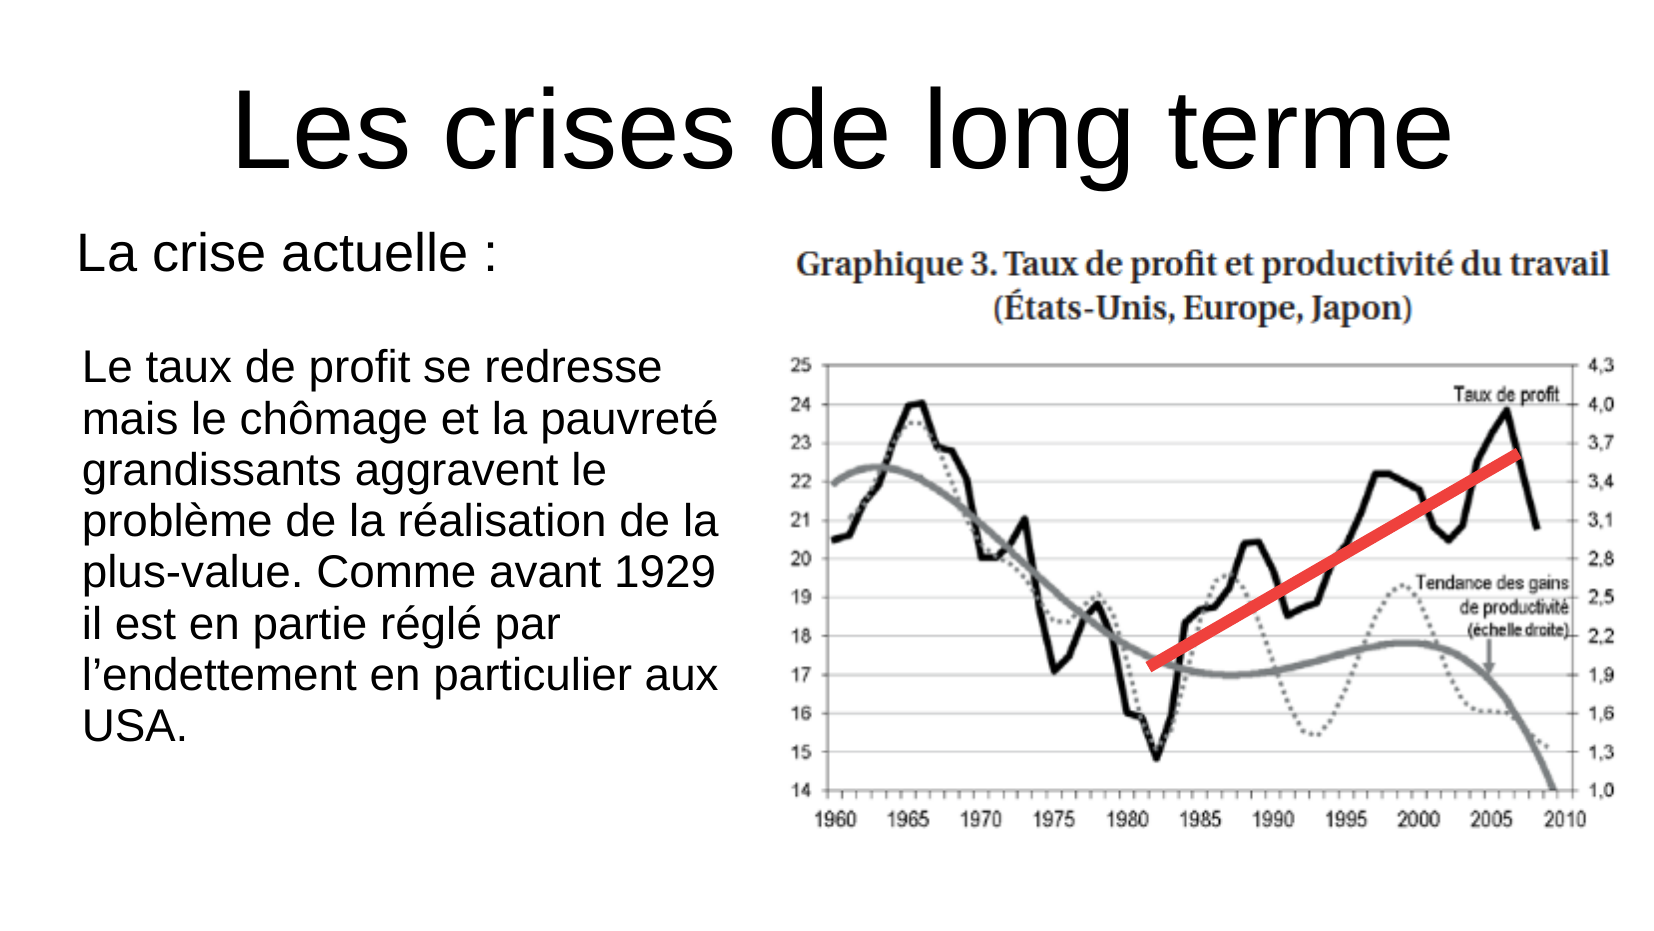

# Les crises de long terme
La crise actuelle :
Le taux de profit se redresse mais le chômage et la pauvreté grandissants aggravent le problème de la réalisation de la plus-value. Comme avant 1929 il est en partie réglé par l’endettement en particulier aux USA.